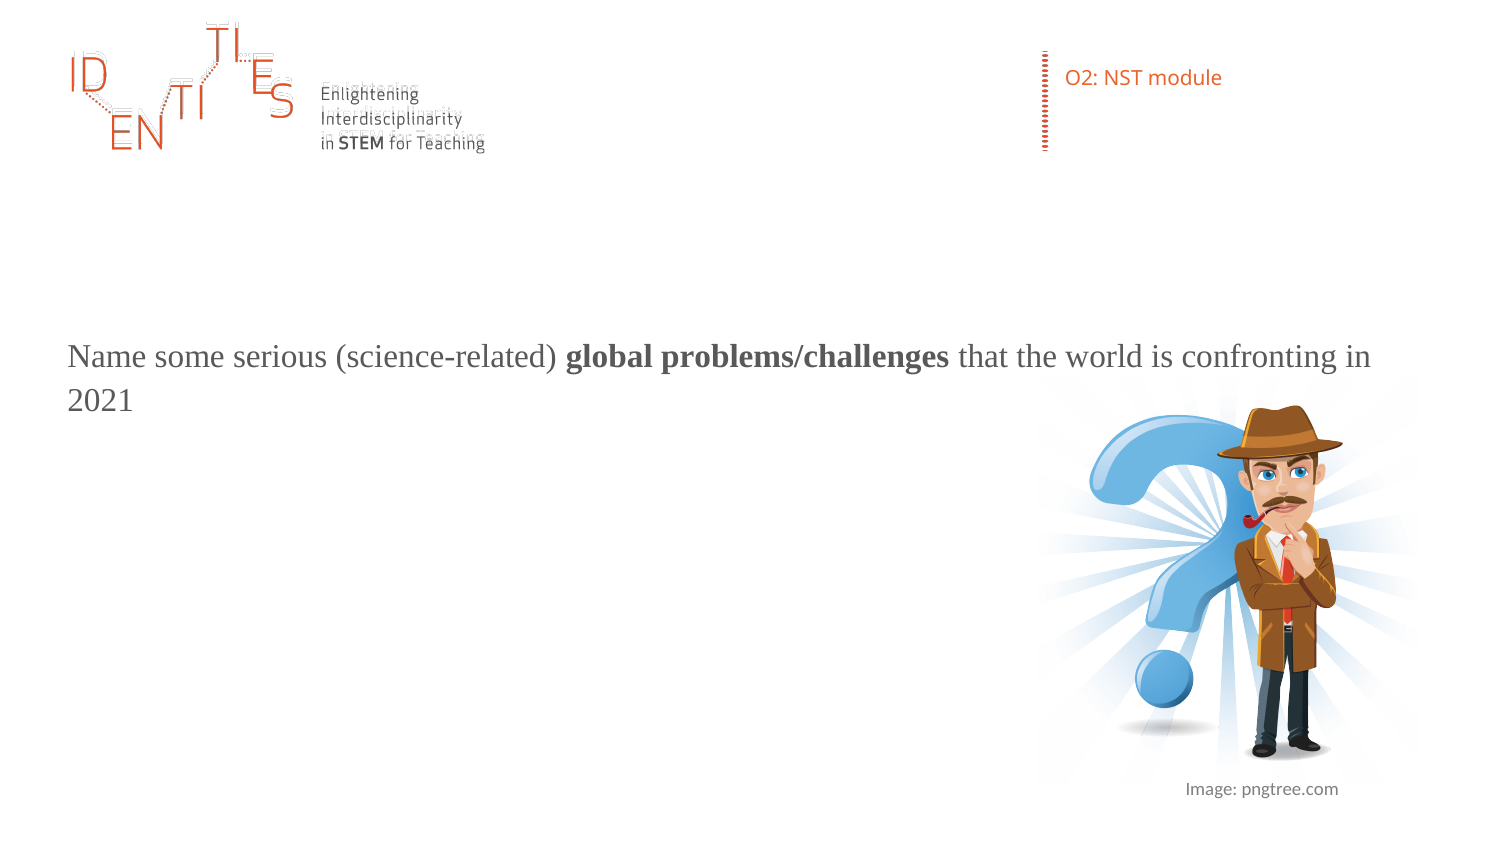

O2: NST module
Name some serious (science-related) global problems/challenges that the world is confronting in 2021
Image: pngtree.com